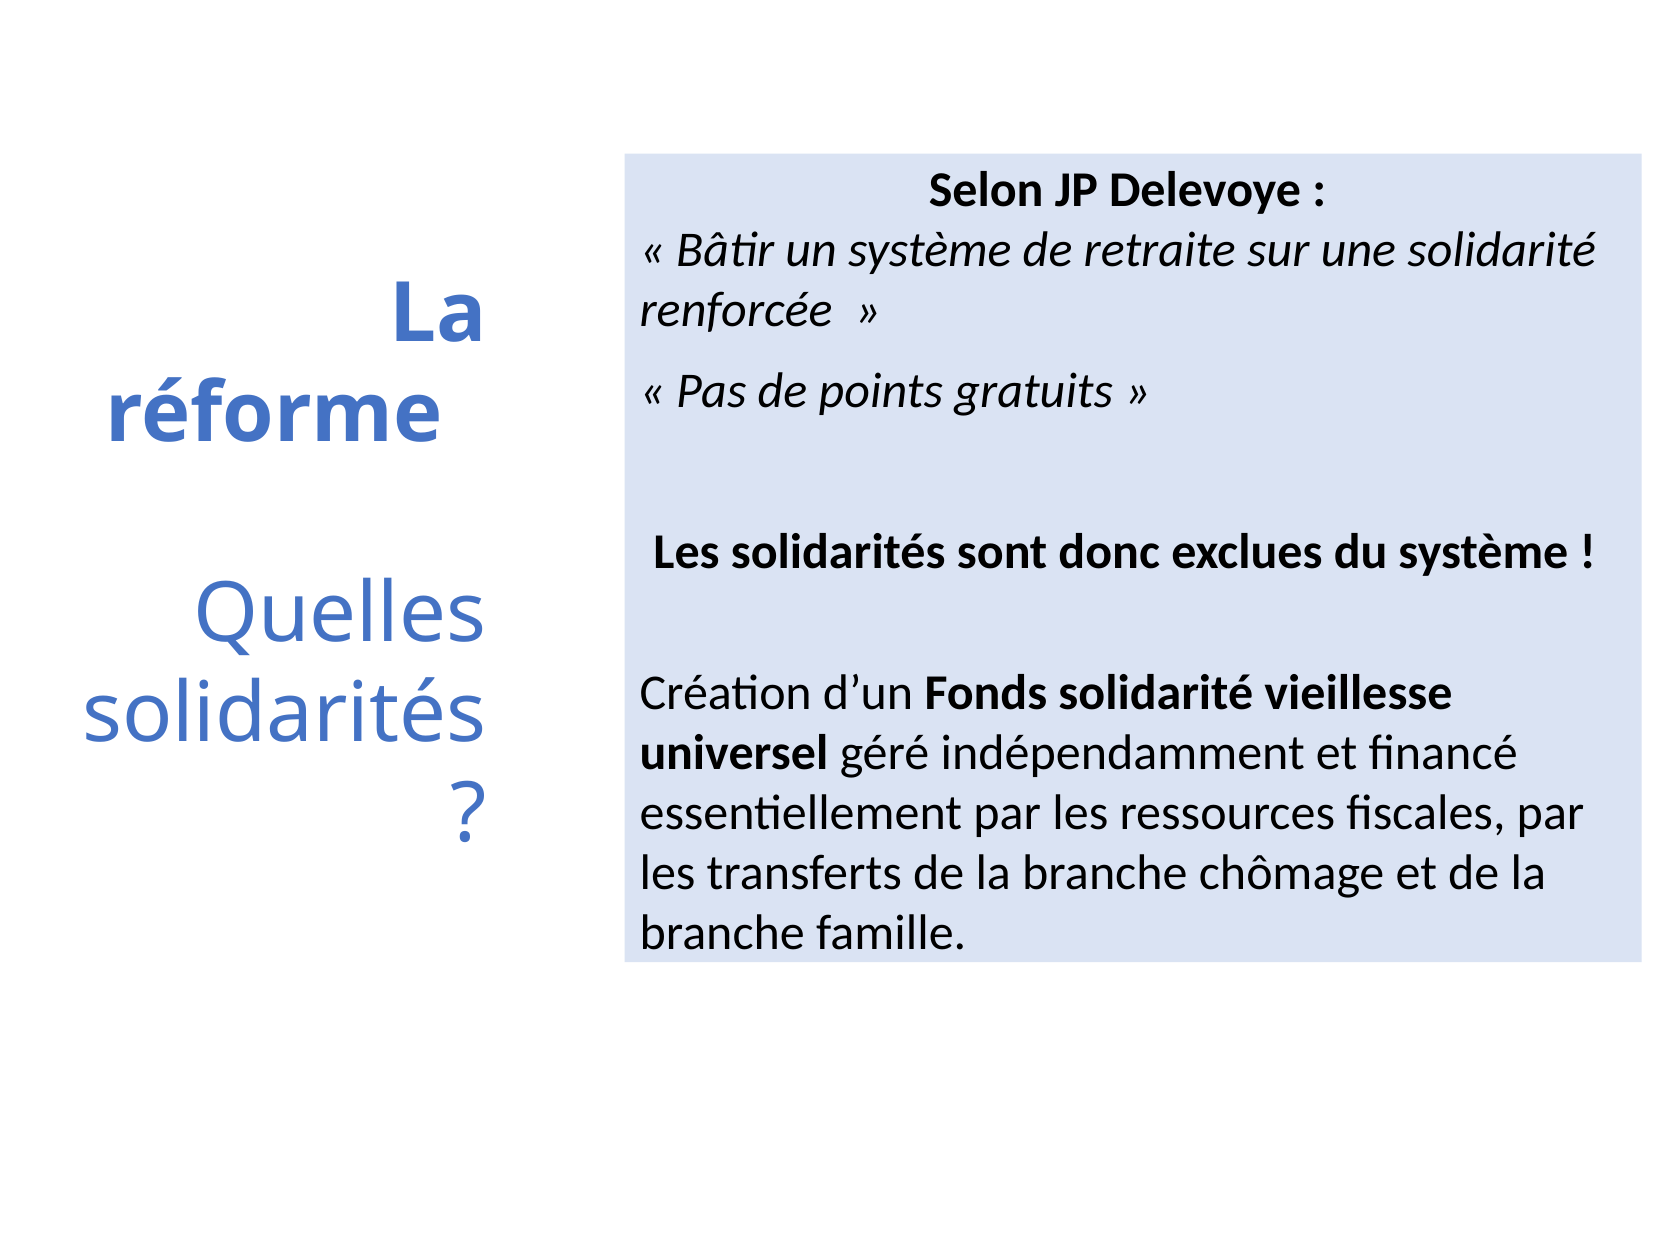

# La réforme Quelles solidarités ?
Selon JP Delevoye :
« Bâtir un système de retraite sur une solidarité renforcée  »
« Pas de points gratuits »
Les solidarités sont donc exclues du système !
Création d’un Fonds solidarité vieillesse universel géré indépendamment et financé essentiellement par les ressources fiscales, par les transferts de la branche chômage et de la branche famille.